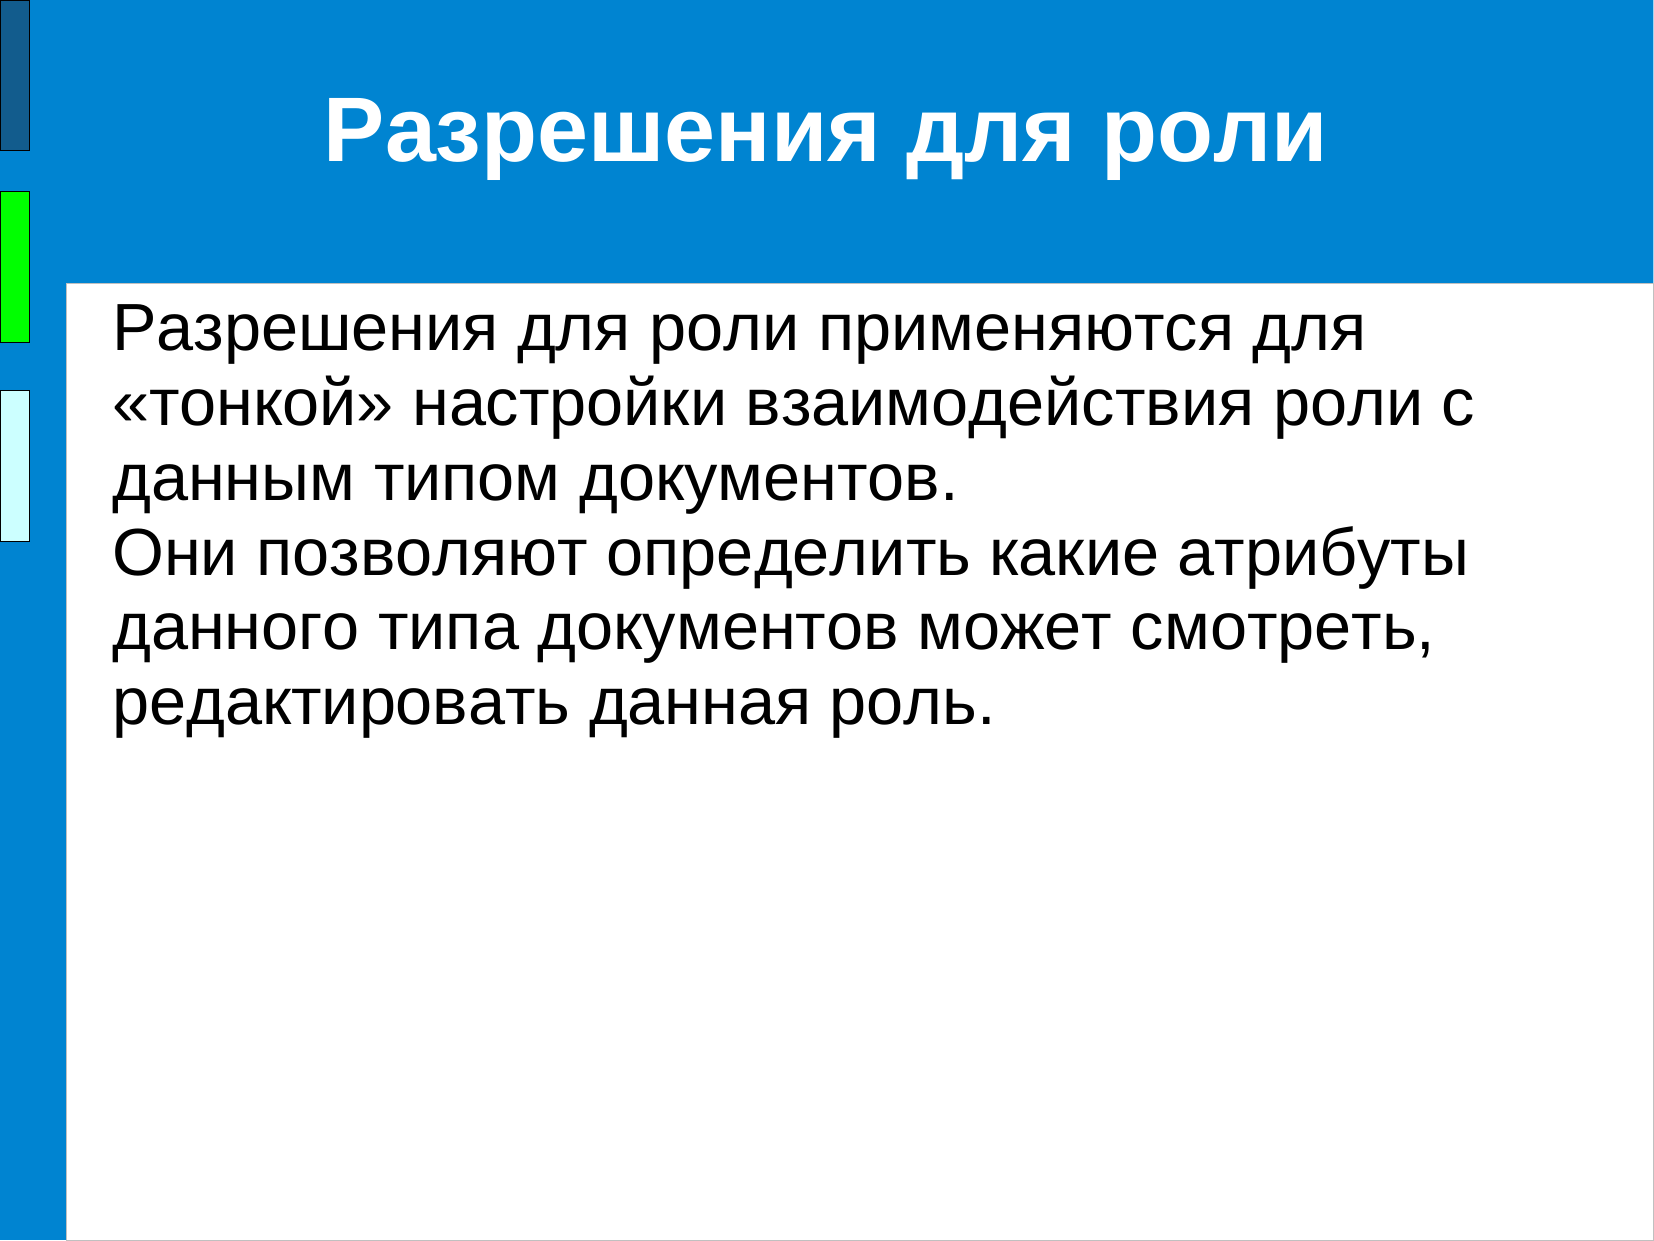

# Разрешения для роли
Разрешения для роли применяются для «тонкой» настройки взаимодействия роли с данным типом документов.
Они позволяют определить какие атрибуты данного типа документов может смотреть, редактировать данная роль.
ООО "Альфа-Интегрум", 2013г.